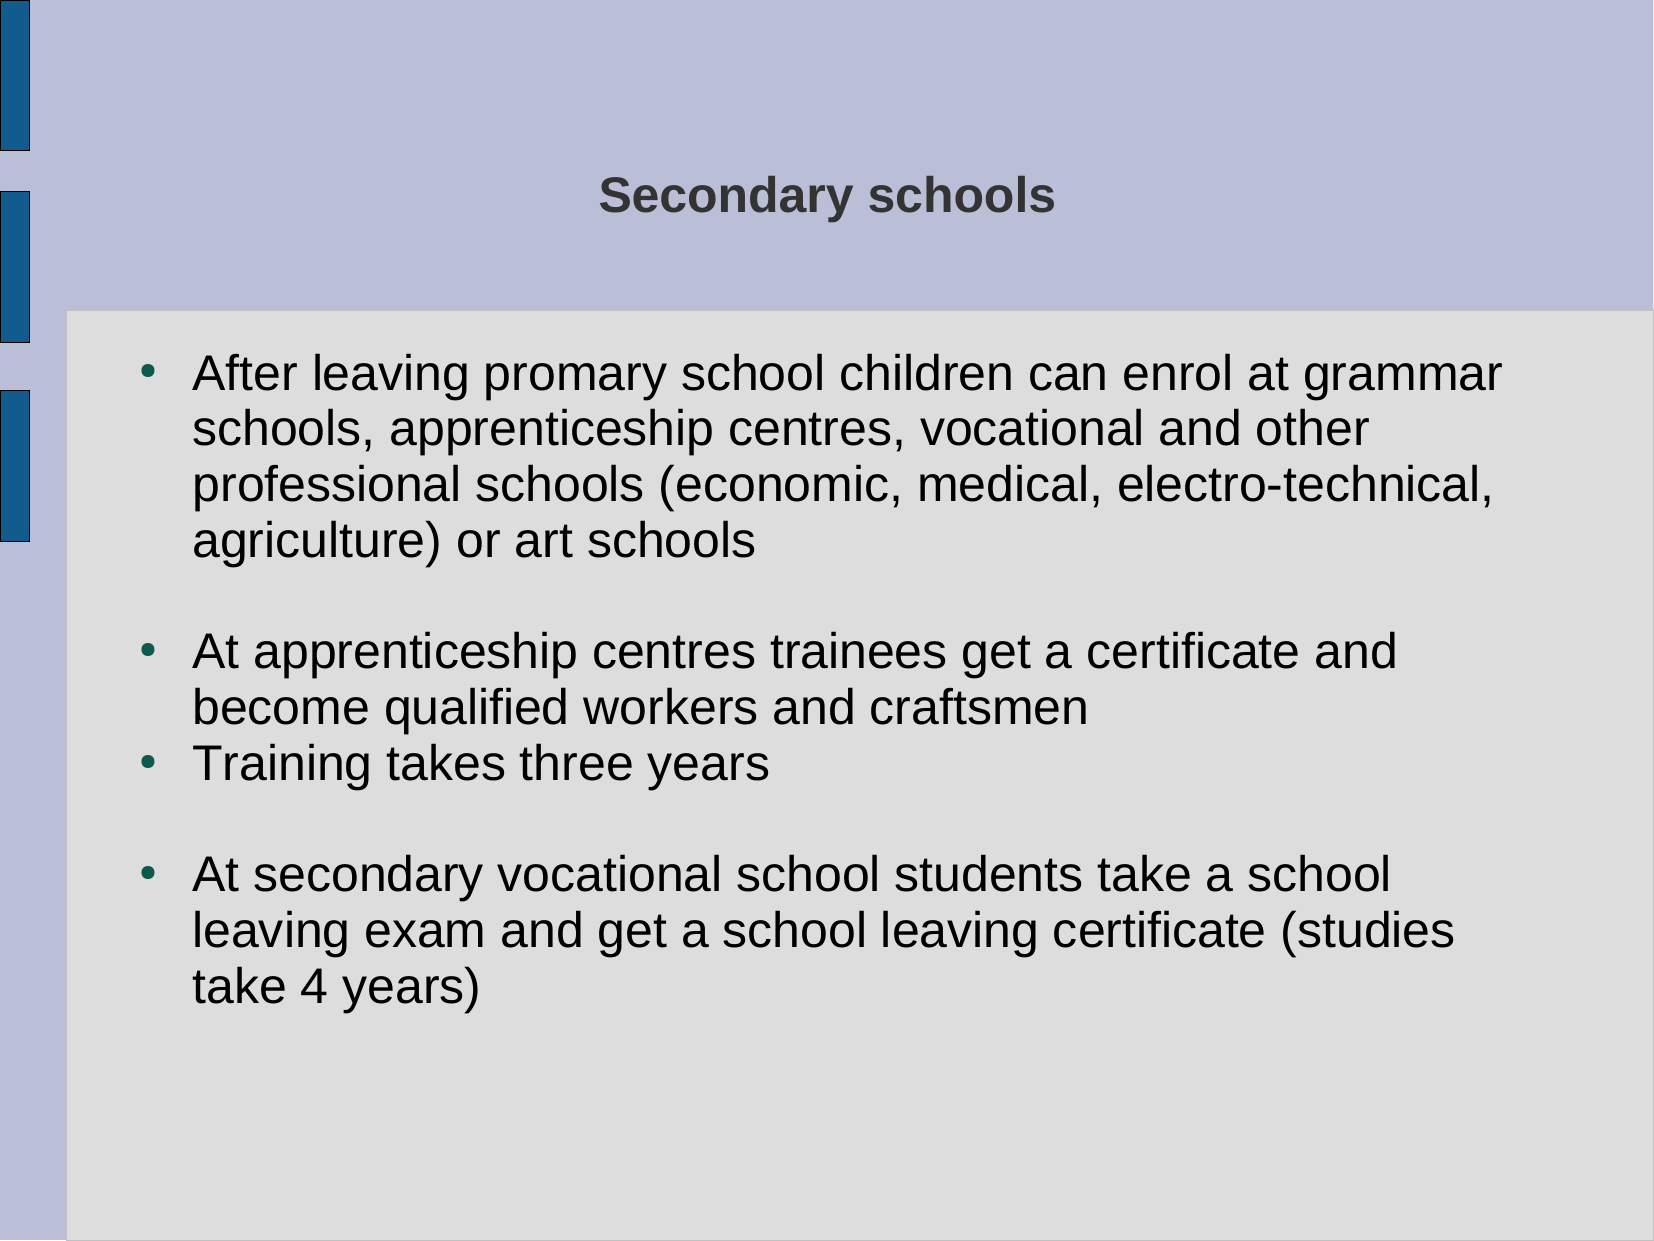

# Secondary schools
After leaving promary school children can enrol at grammar schools, apprenticeship centres, vocational and other professional schools (economic, medical, electro-technical, agriculture) or art schools
At apprenticeship centres trainees get a certificate and become qualified workers and craftsmen
Training takes three years
At secondary vocational school students take a school leaving exam and get a school leaving certificate (studies take 4 years)